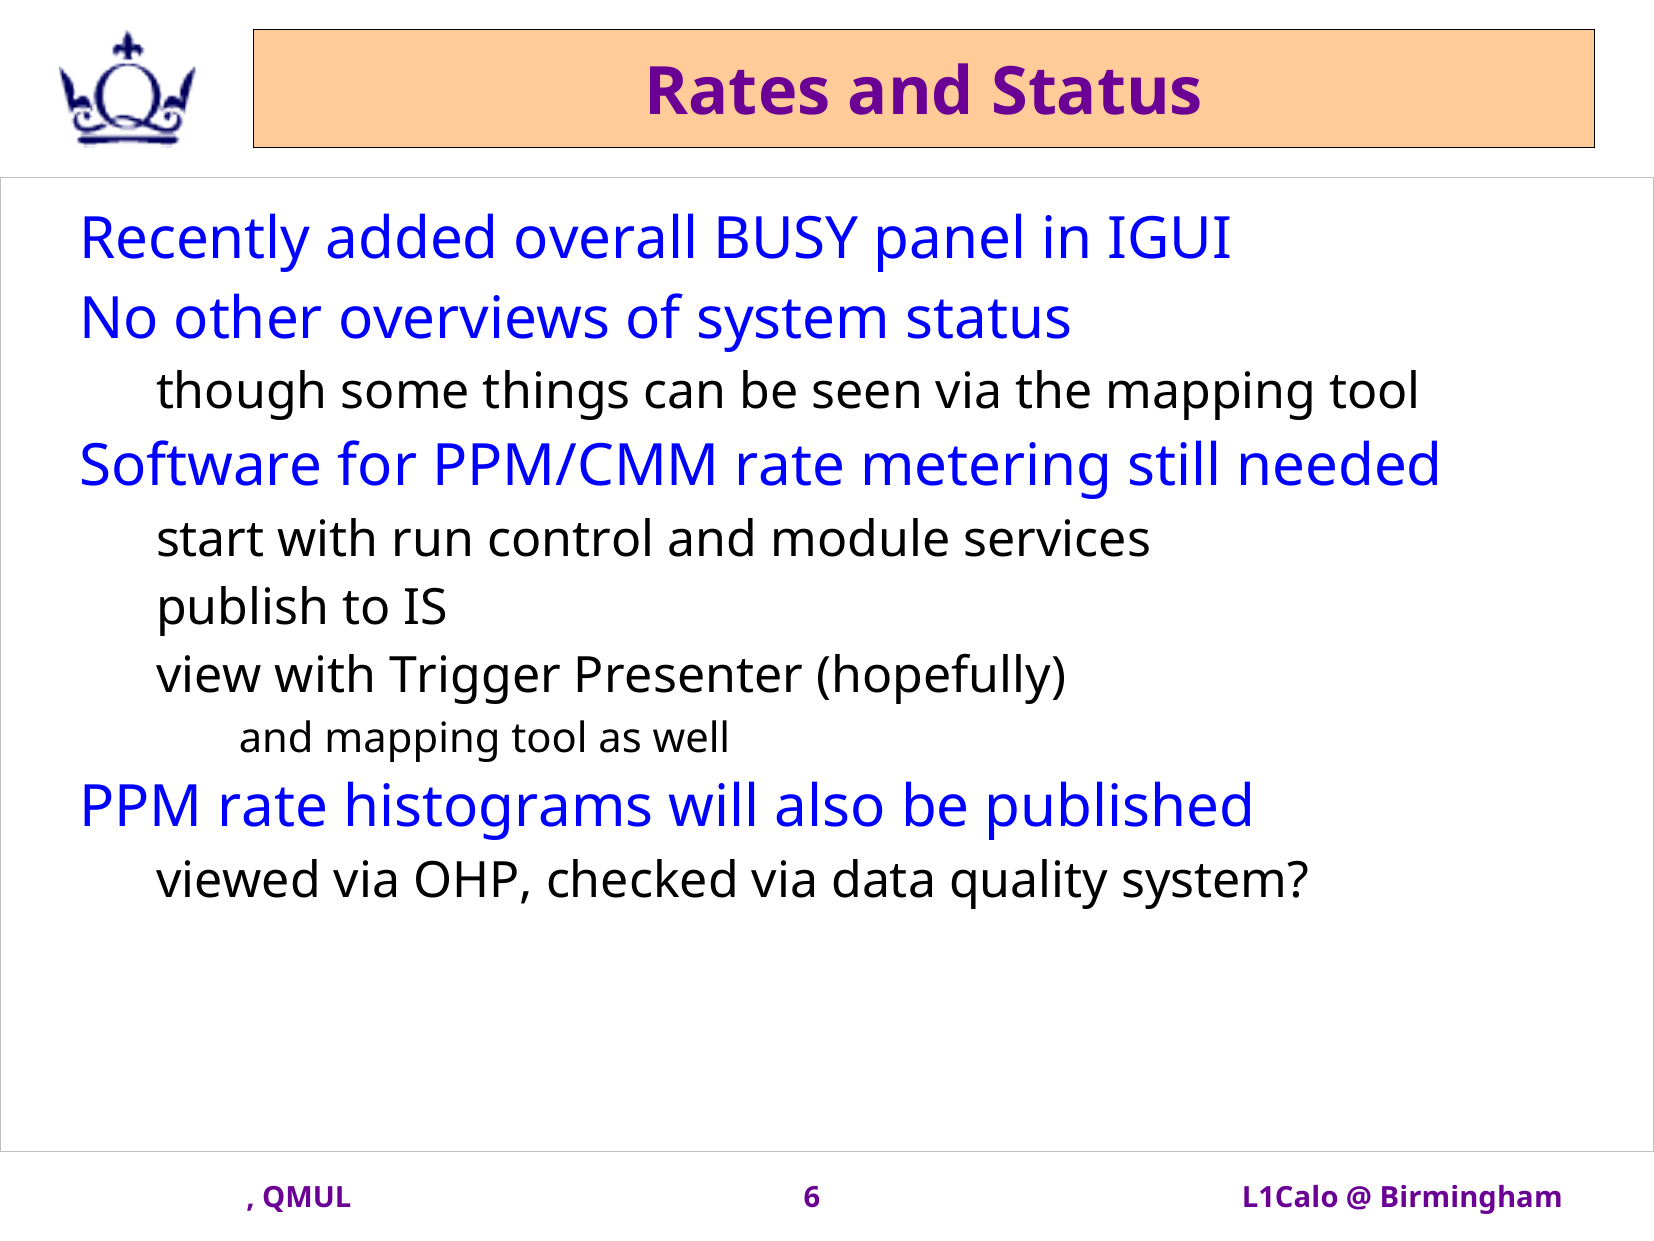

# Rates and Status
Recently added overall BUSY panel in IGUI
No other overviews of system status
though some things can be seen via the mapping tool
Software for PPM/CMM rate metering still needed
start with run control and module services
publish to IS
view with Trigger Presenter (hopefully)
and mapping tool as well
PPM rate histograms will also be published
viewed via OHP, checked via data quality system?